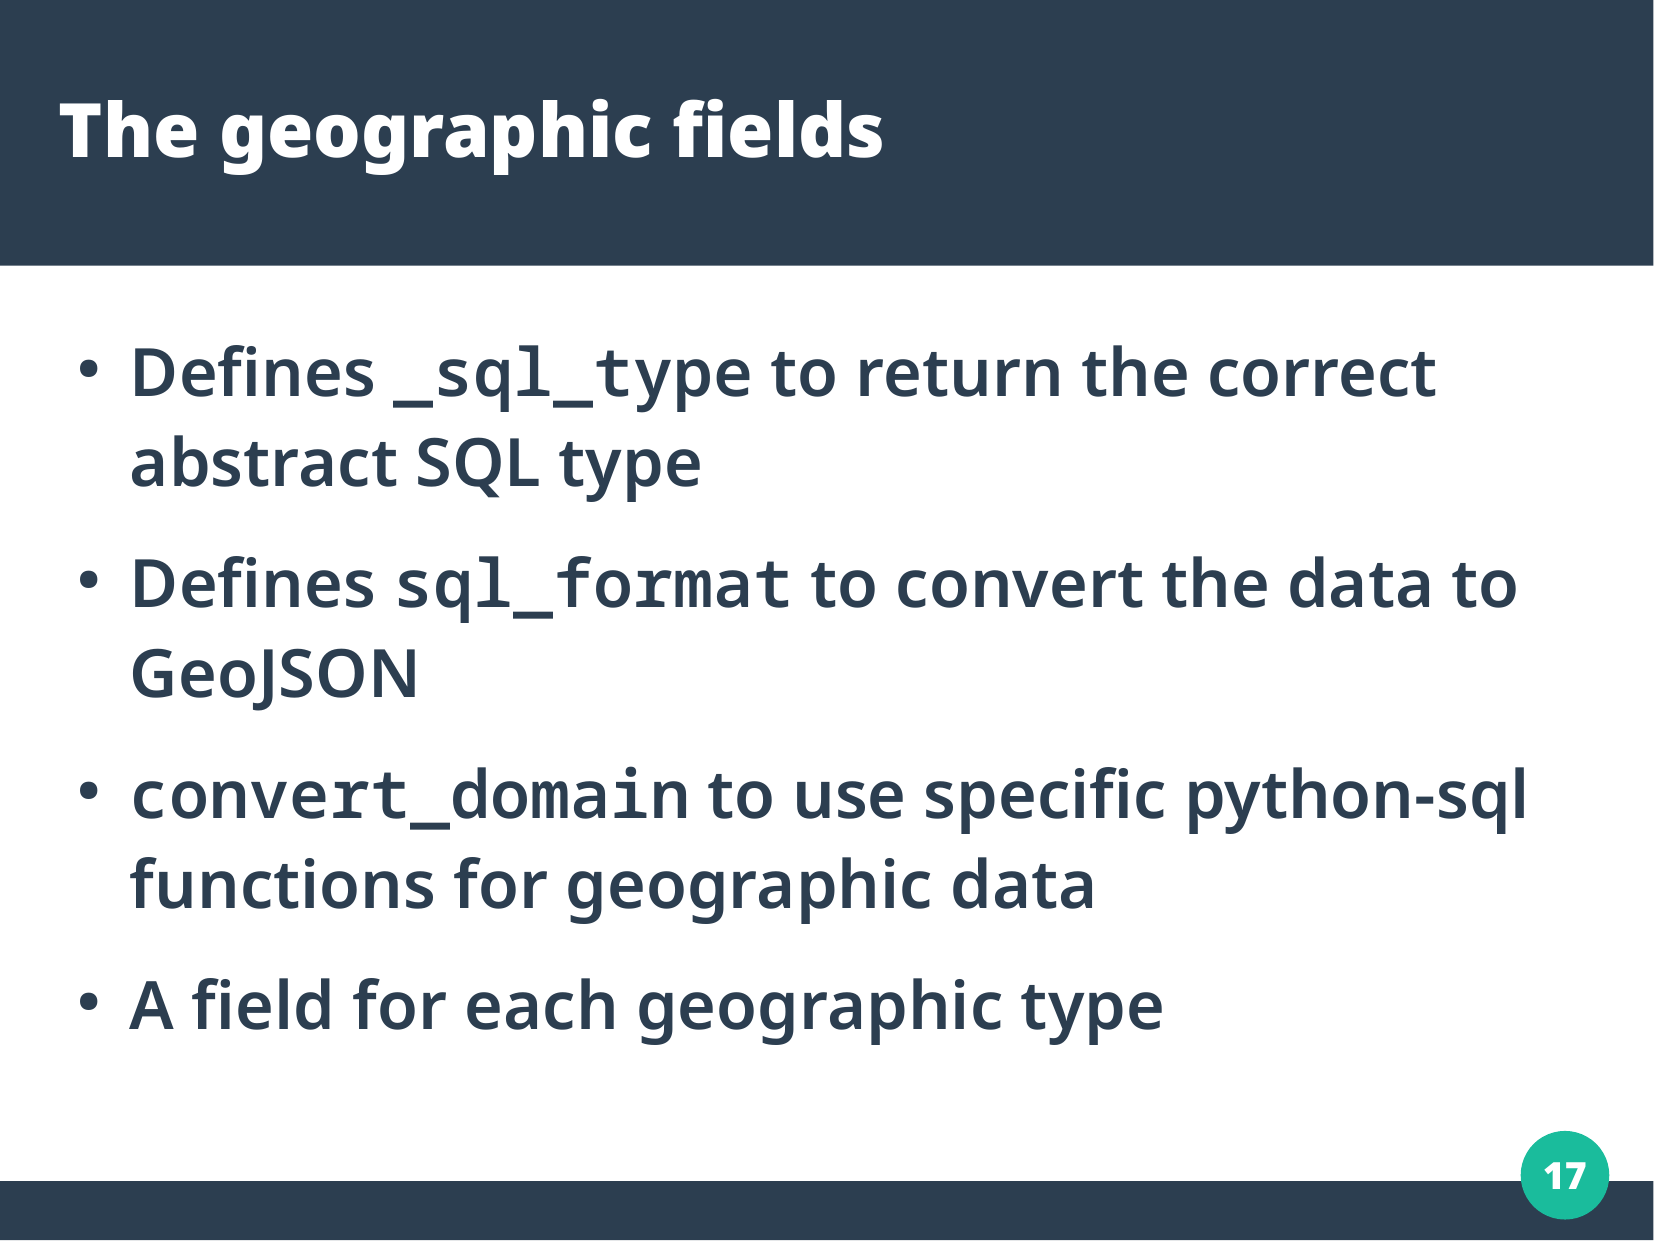

# The geographic fields
Defines _sql_type to return the correct abstract SQL type
Defines sql_format to convert the data to GeoJSON
convert_domain to use specific python-sql functions for geographic data
A field for each geographic type
17